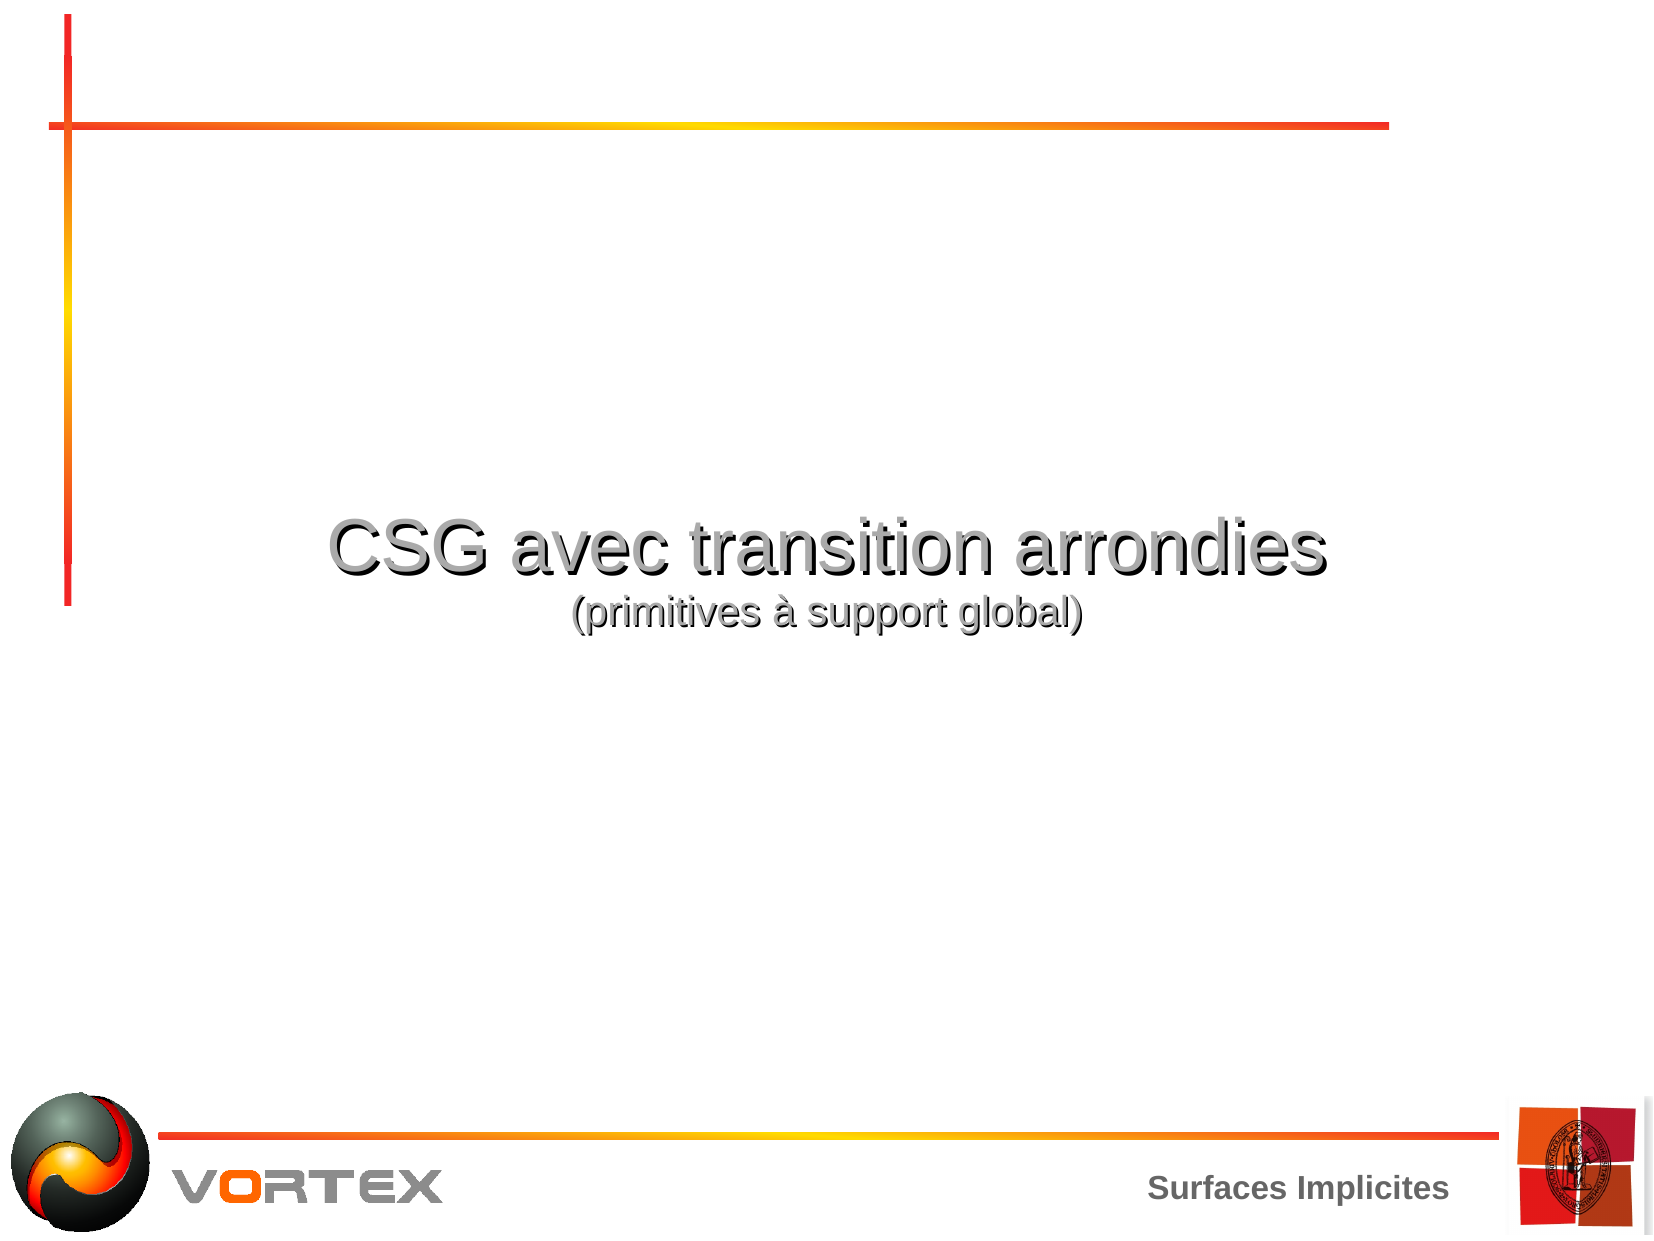

# CSG avec transition arrondies (primitives à support global)